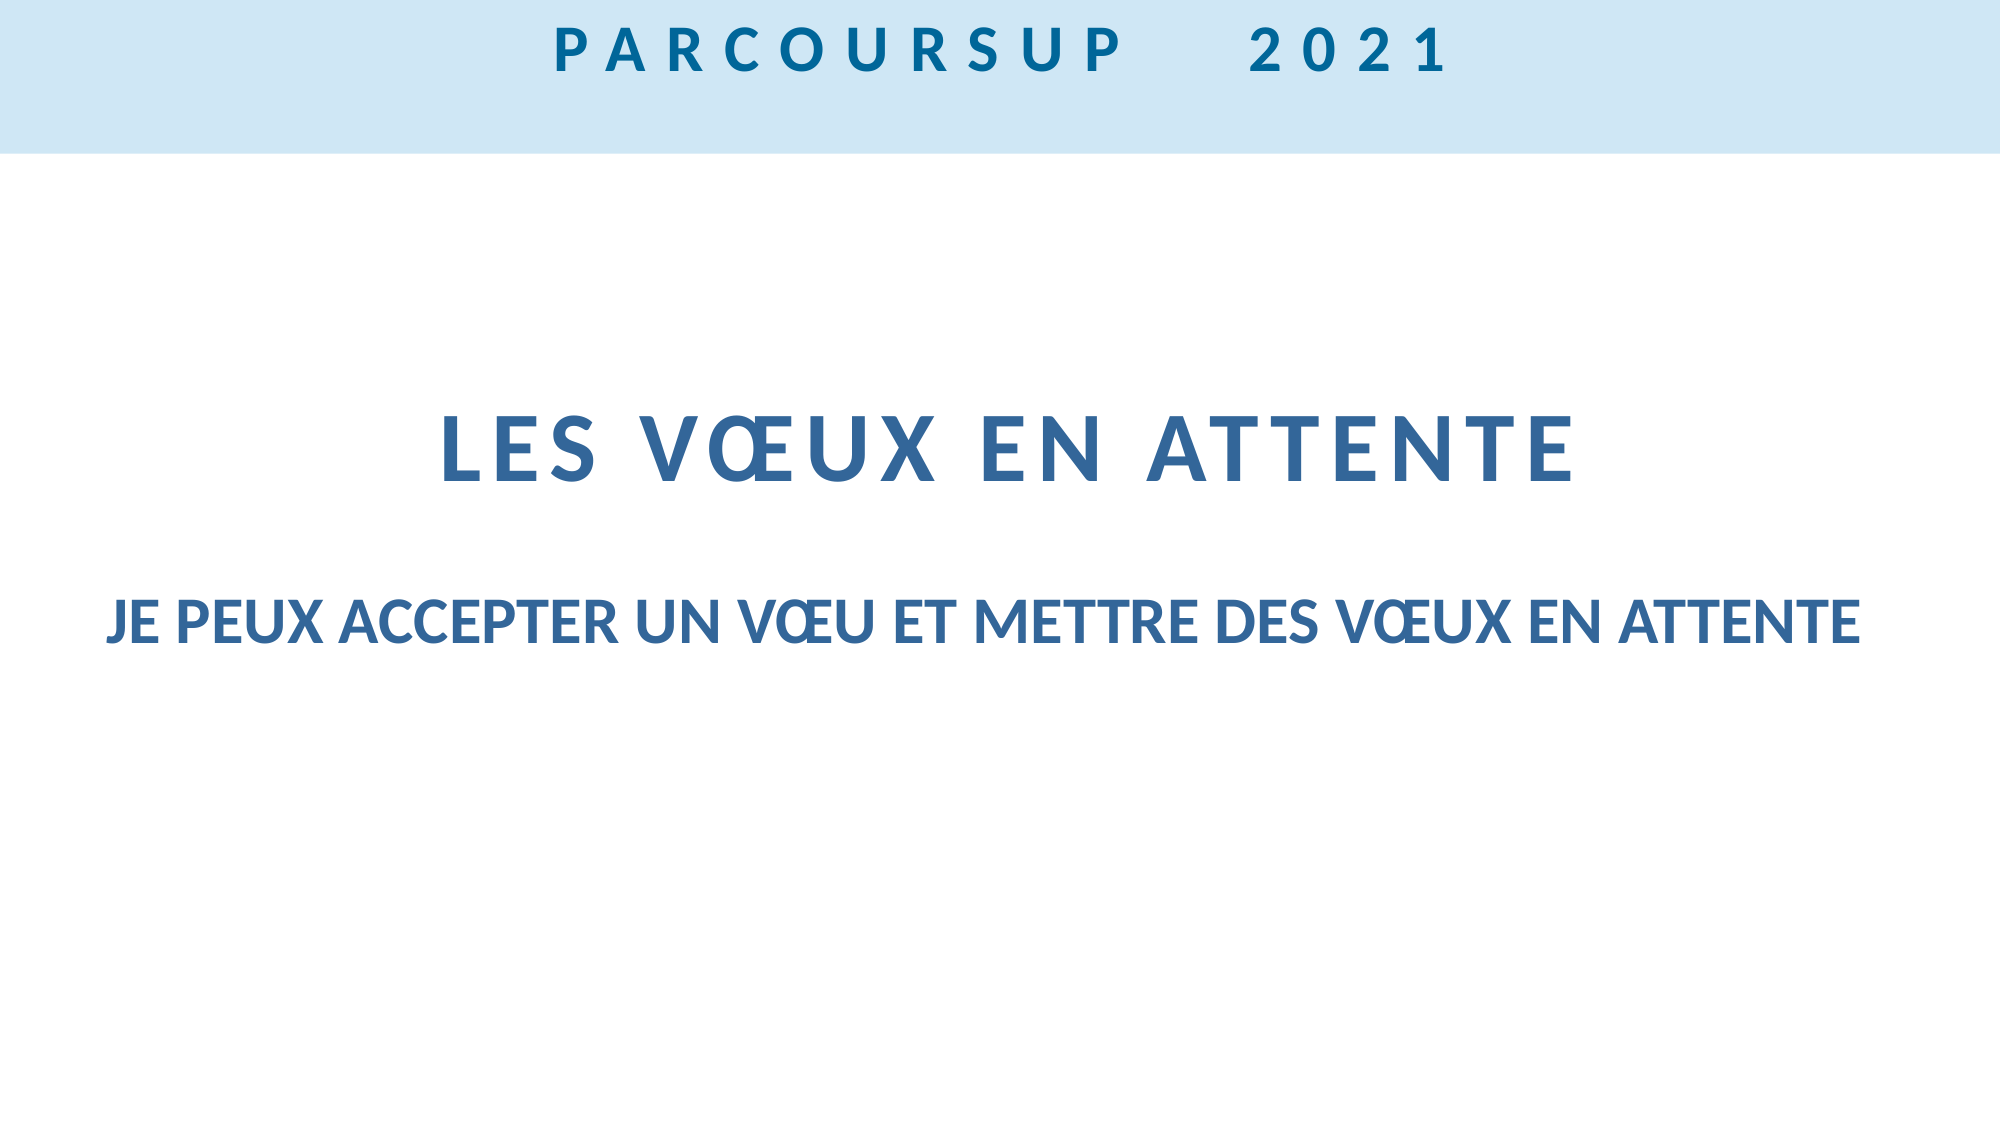

# PARCOURSUP 2021
LES VŒUX EN ATTENTE
JE PEUX ACCEPTER UN VŒU ET METTRE DES VŒUX EN ATTENTE